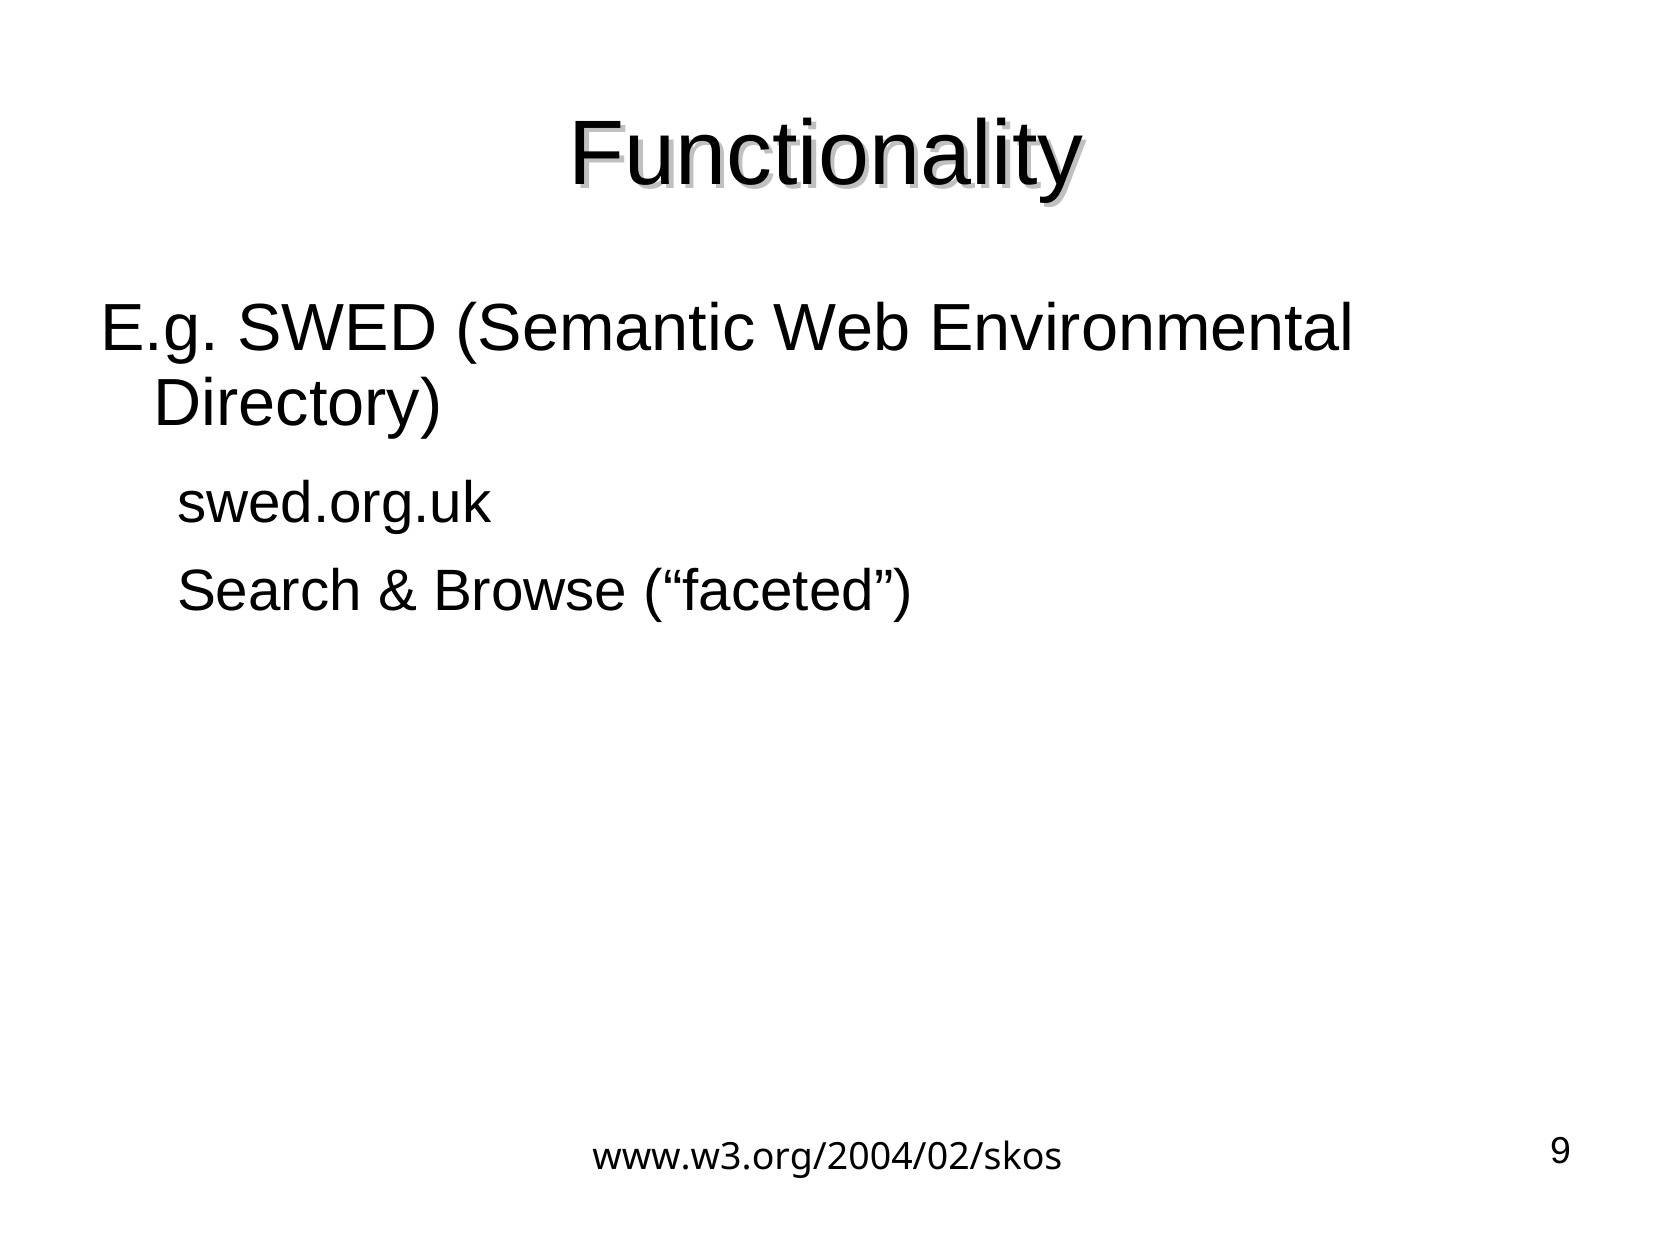

# Functionality
E.g. SWED (Semantic Web Environmental Directory)
swed.org.uk
Search & Browse (“faceted”)
www.w3.org/2004/02/skos
9